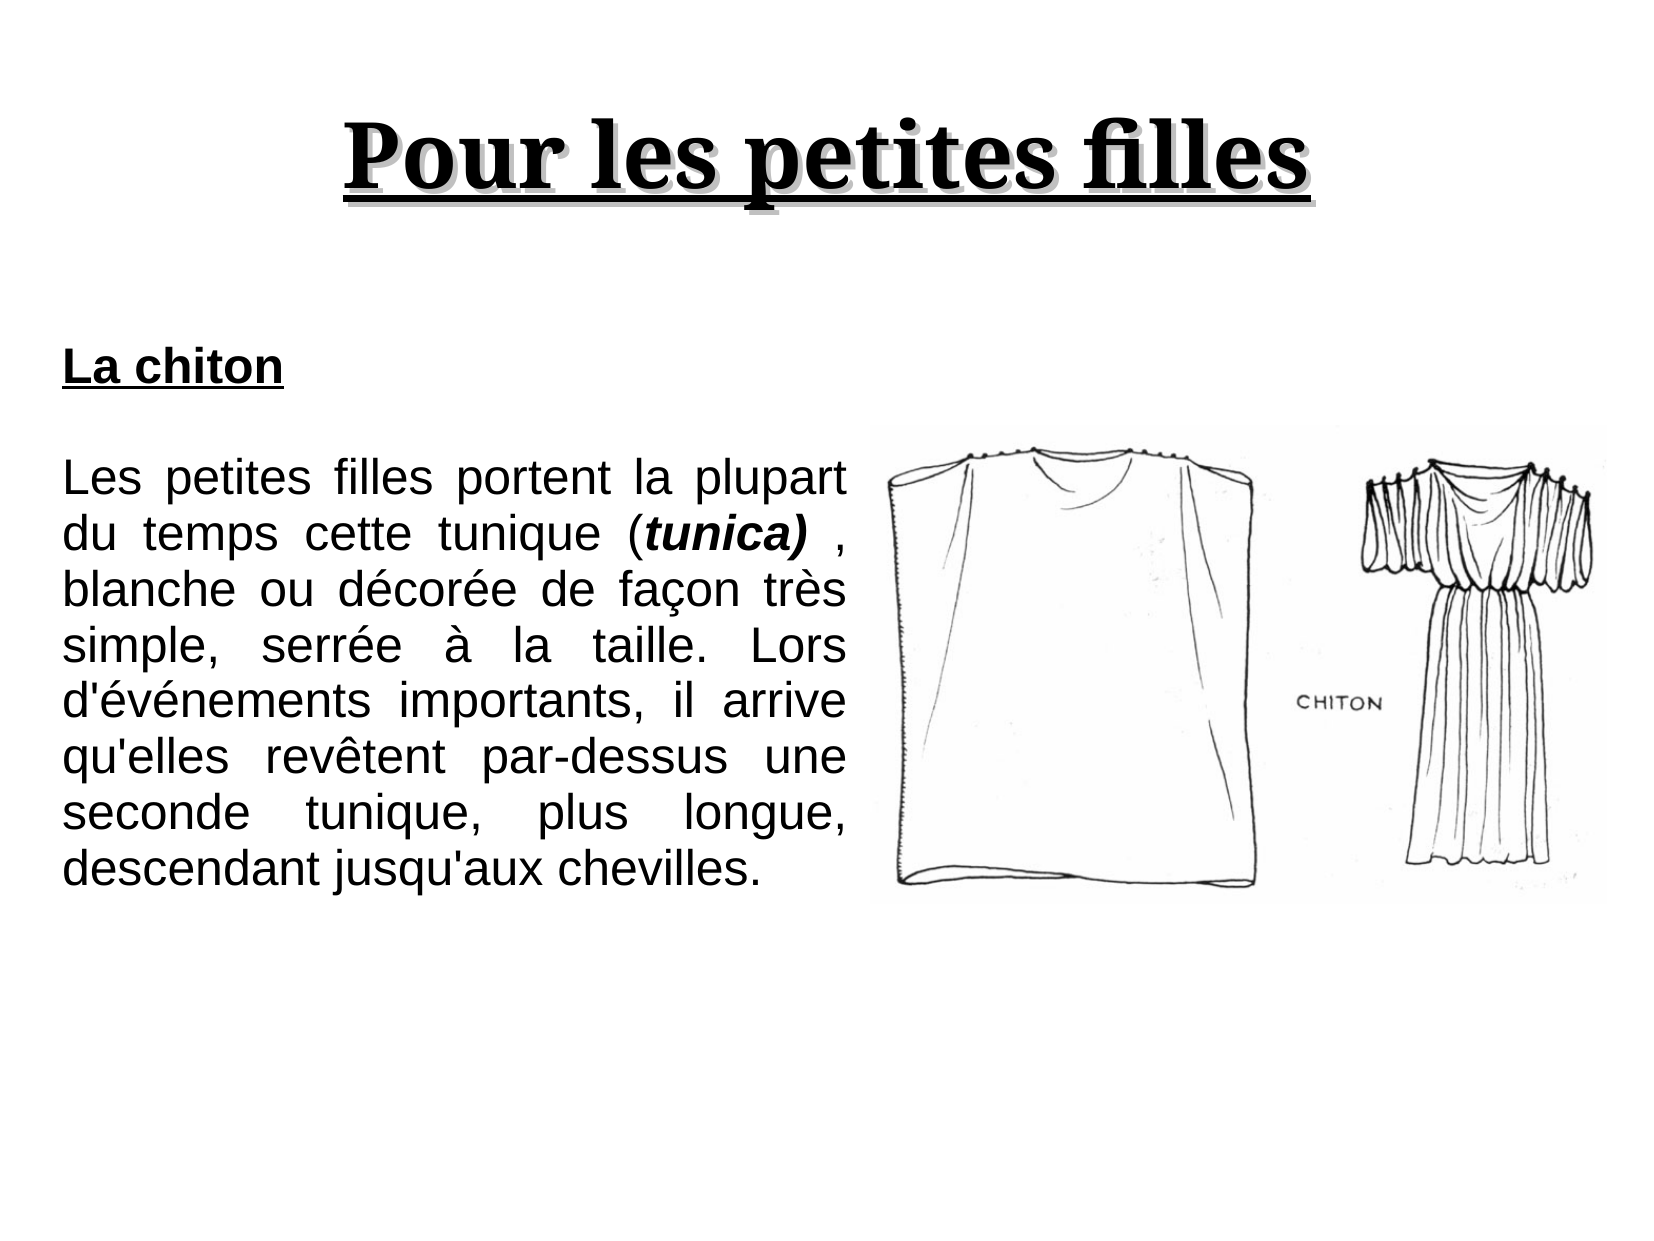

# Pour les petites filles
La chiton
Les petites filles portent la plupart du temps cette tunique (tunica) , blanche ou décorée de façon très simple, serrée à la taille. Lors d'événements importants, il arrive qu'elles revêtent par-dessus une seconde tunique, plus longue, descendant jusqu'aux chevilles.